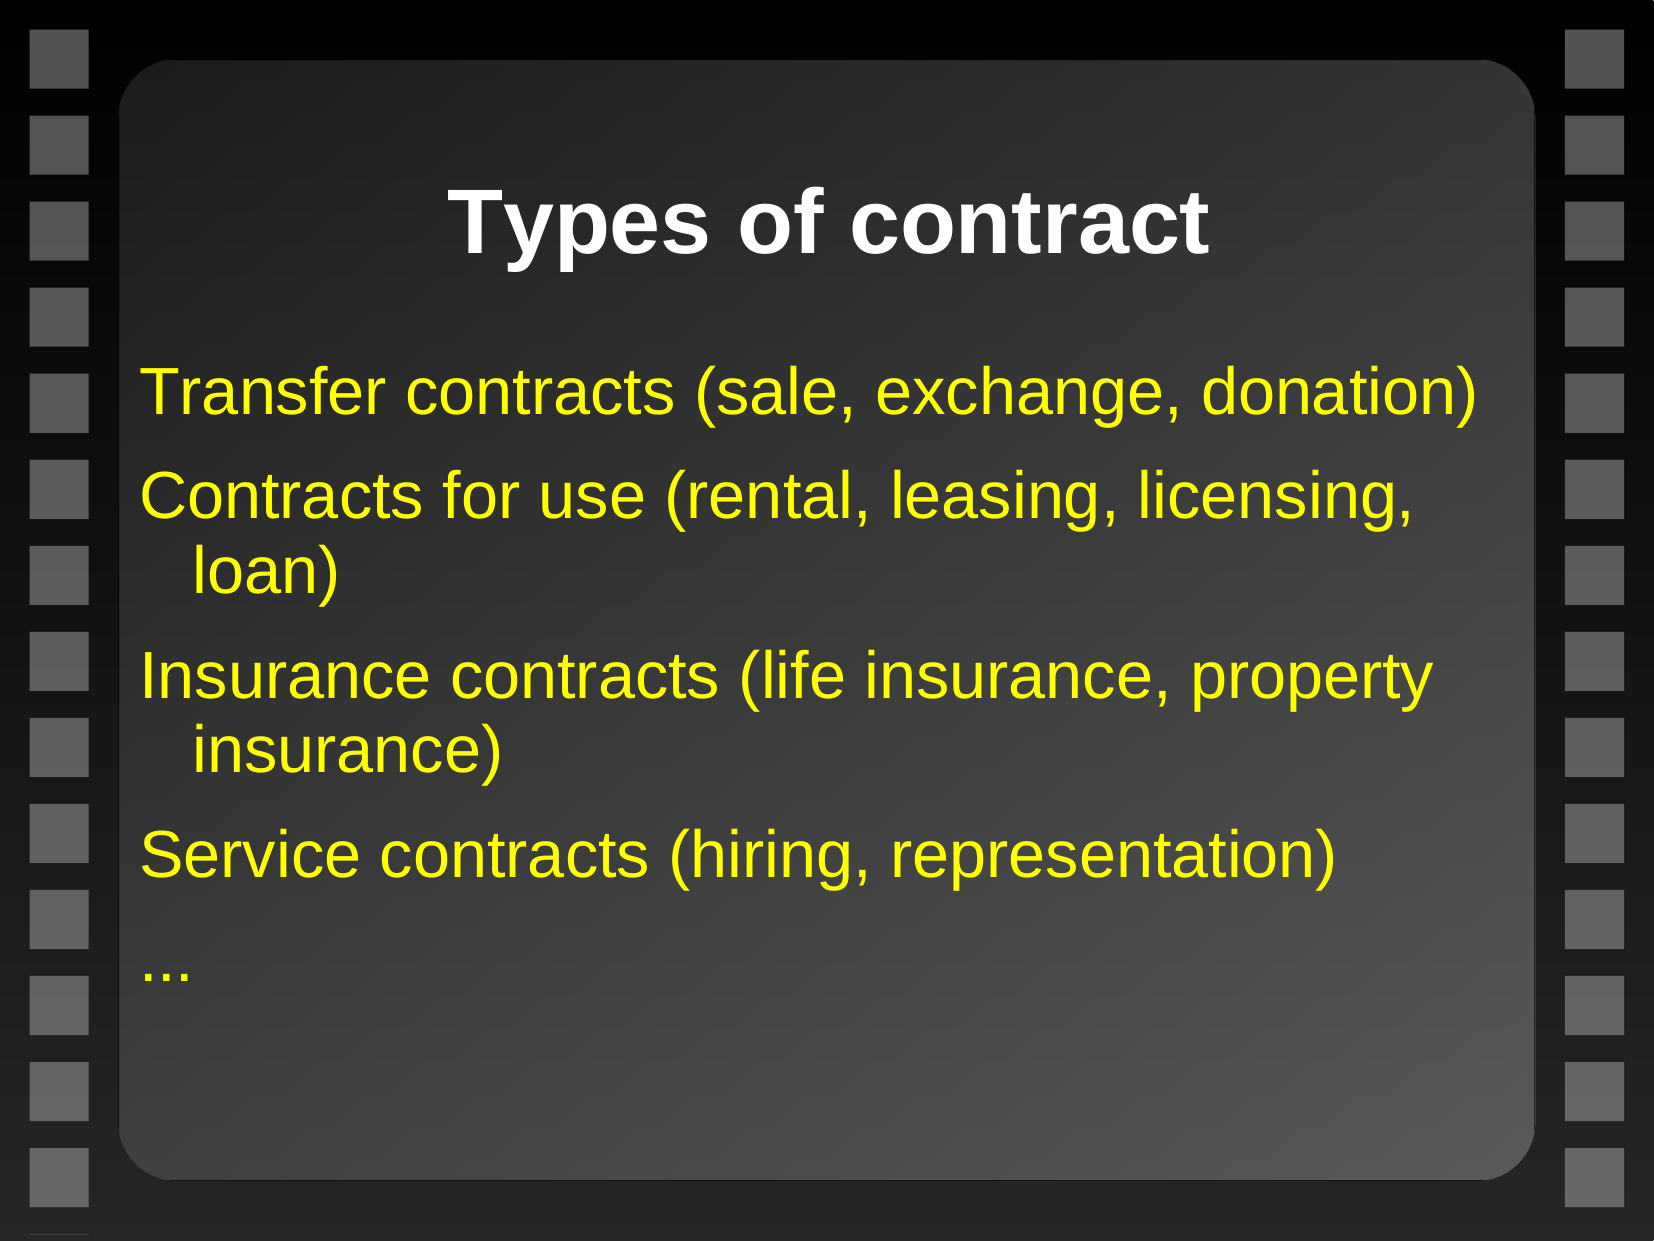

# Types of contract
Transfer contracts (sale, exchange, donation)
Contracts for use (rental, leasing, licensing, loan)
Insurance contracts (life insurance, property insurance)
Service contracts (hiring, representation)
...